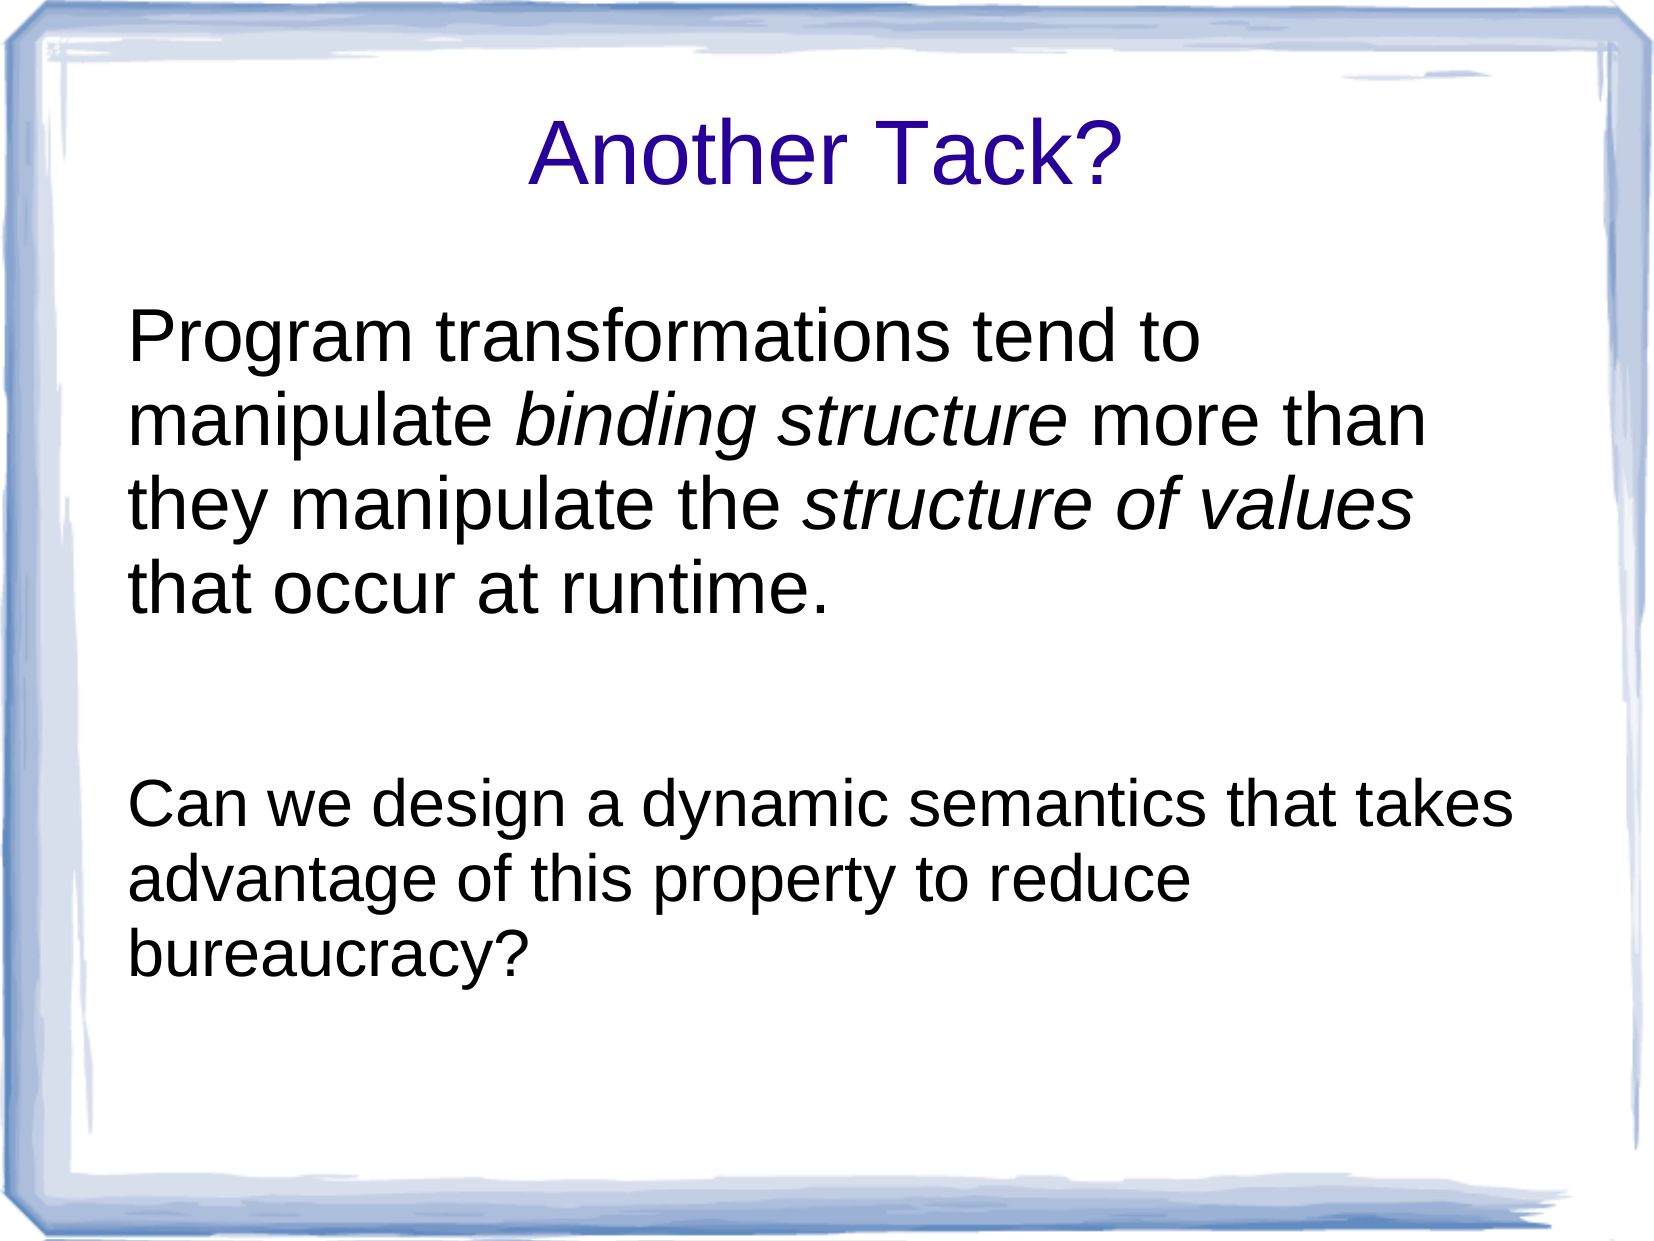

# Another Tack?
Program transformations tend to manipulate binding structure more than they manipulate the structure of values that occur at runtime.
Can we design a dynamic semantics that takes advantage of this property to reduce bureaucracy?